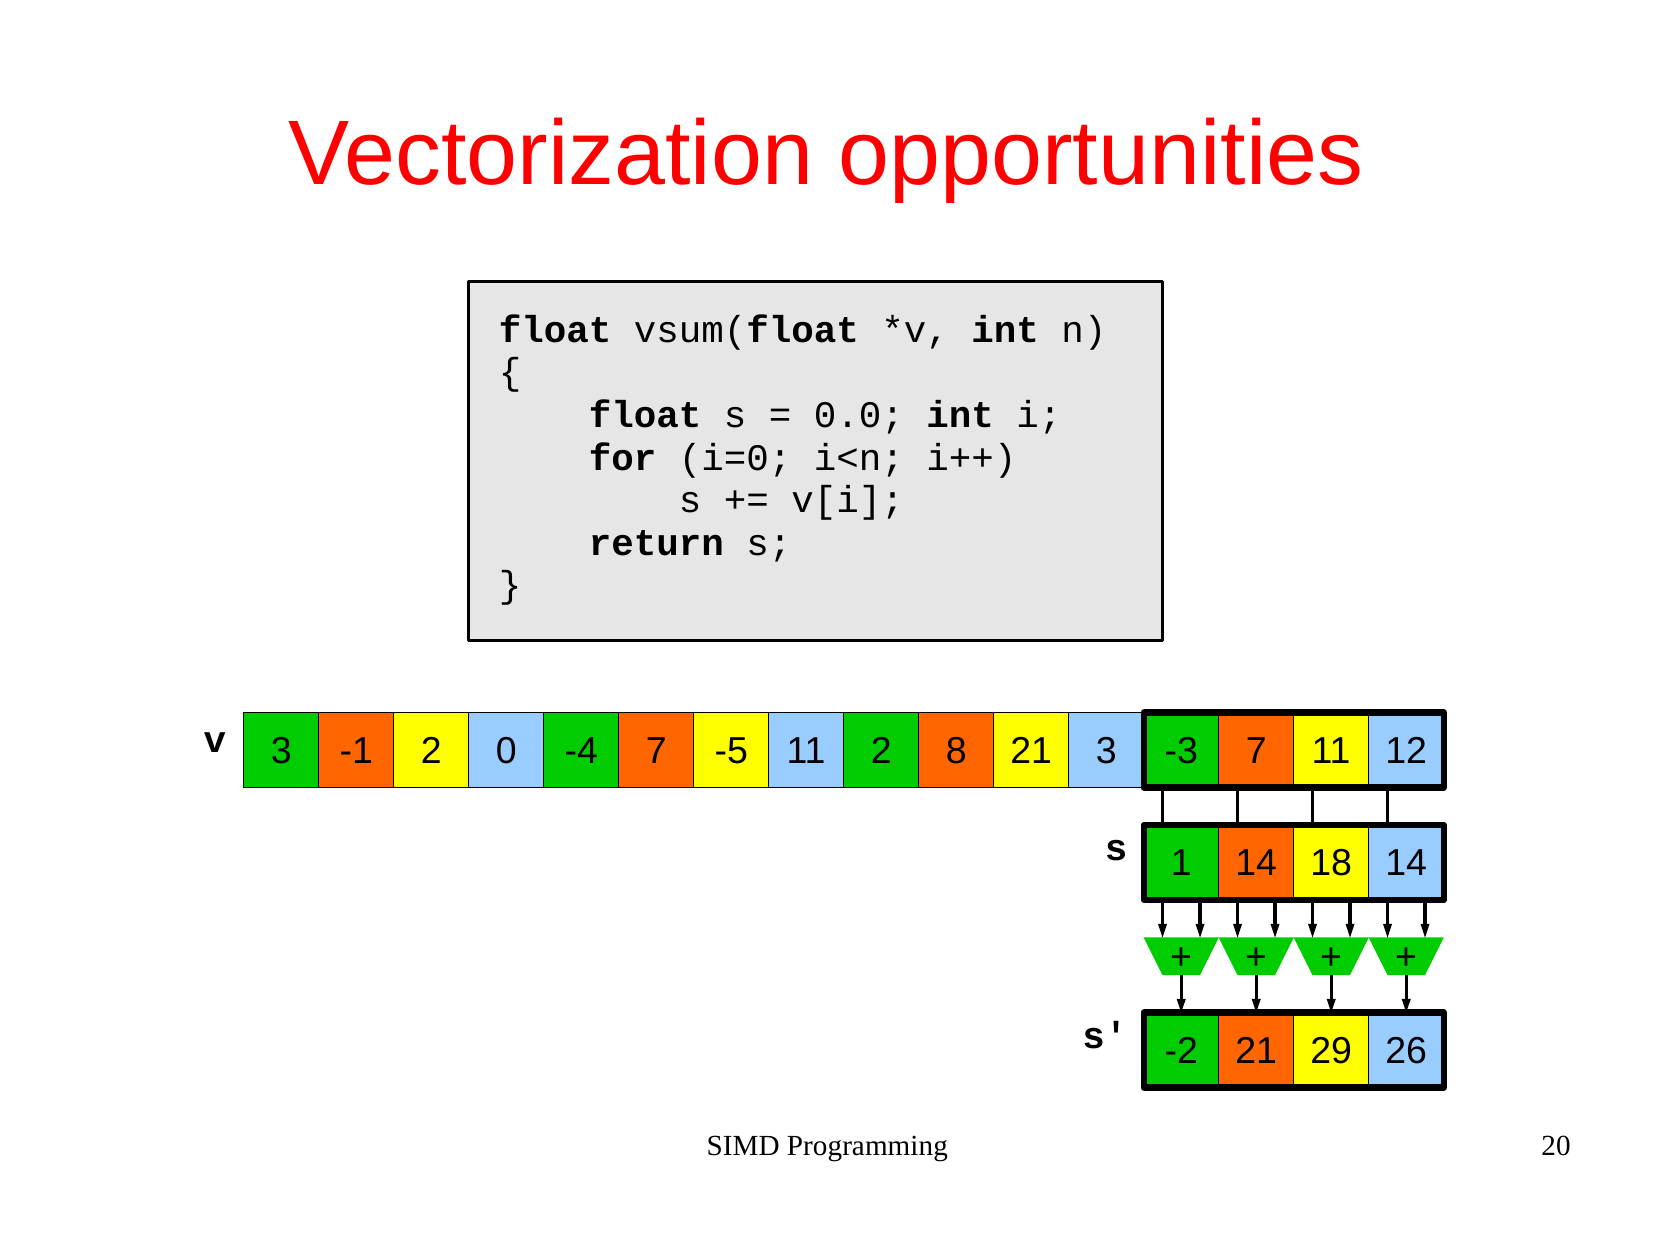

# Vectorization opportunities
float vsum(float *v, int n)
{
 float s = 0.0; int i;
 for (i=0; i<n; i++)
 s += v[i];
 return s;
}
v
3
-1
2
0
-4
7
-5
11
2
8
21
3
-3
7
11
12
s
1
14
18
14
+
+
+
+
s'
-2
21
29
26
SIMD Programming
20